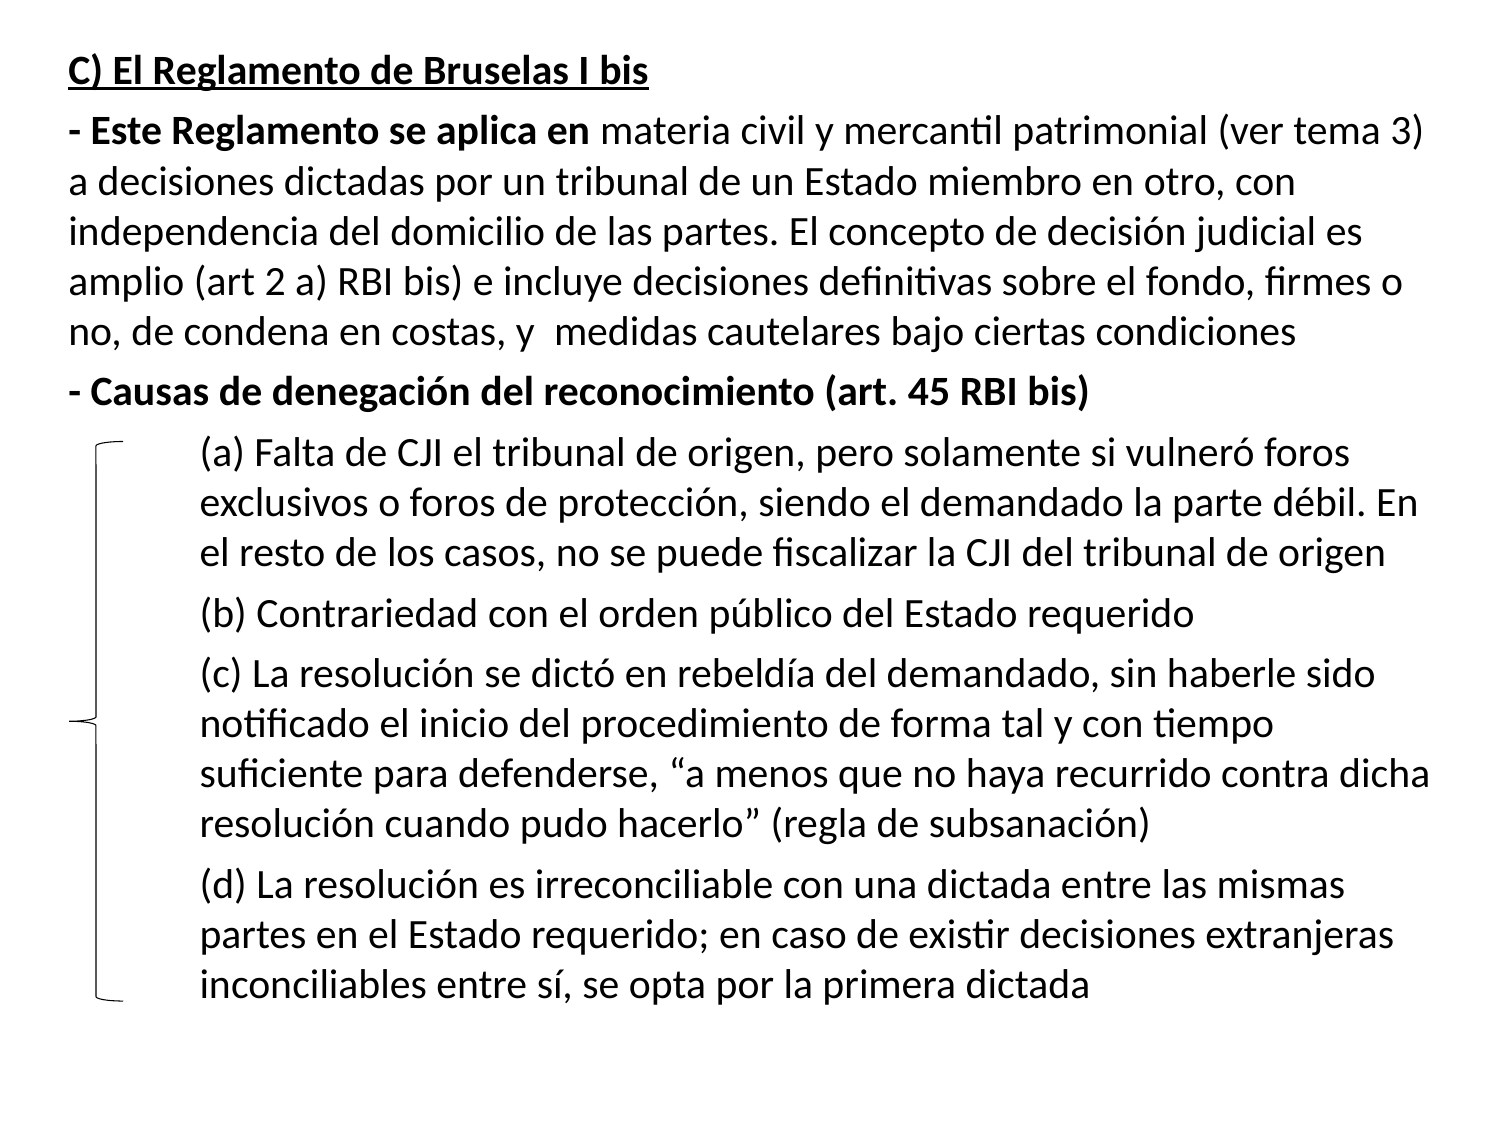

# C) El Reglamento de Bruselas I bis
- Este Reglamento se aplica en materia civil y mercantil patrimonial (ver tema 3) a decisiones dictadas por un tribunal de un Estado miembro en otro, con independencia del domicilio de las partes. El concepto de decisión judicial es amplio (art 2 a) RBI bis) e incluye decisiones definitivas sobre el fondo, firmes o no, de condena en costas, y medidas cautelares bajo ciertas condiciones
- Causas de denegación del reconocimiento (art. 45 RBI bis)
(a) Falta de CJI el tribunal de origen, pero solamente si vulneró foros exclusivos o foros de protección, siendo el demandado la parte débil. En el resto de los casos, no se puede fiscalizar la CJI del tribunal de origen
(b) Contrariedad con el orden público del Estado requerido
(c) La resolución se dictó en rebeldía del demandado, sin haberle sido notificado el inicio del procedimiento de forma tal y con tiempo suficiente para defenderse, “a menos que no haya recurrido contra dicha resolución cuando pudo hacerlo” (regla de subsanación)
(d) La resolución es irreconciliable con una dictada entre las mismas partes en el Estado requerido; en caso de existir decisiones extranjeras inconciliables entre sí, se opta por la primera dictada